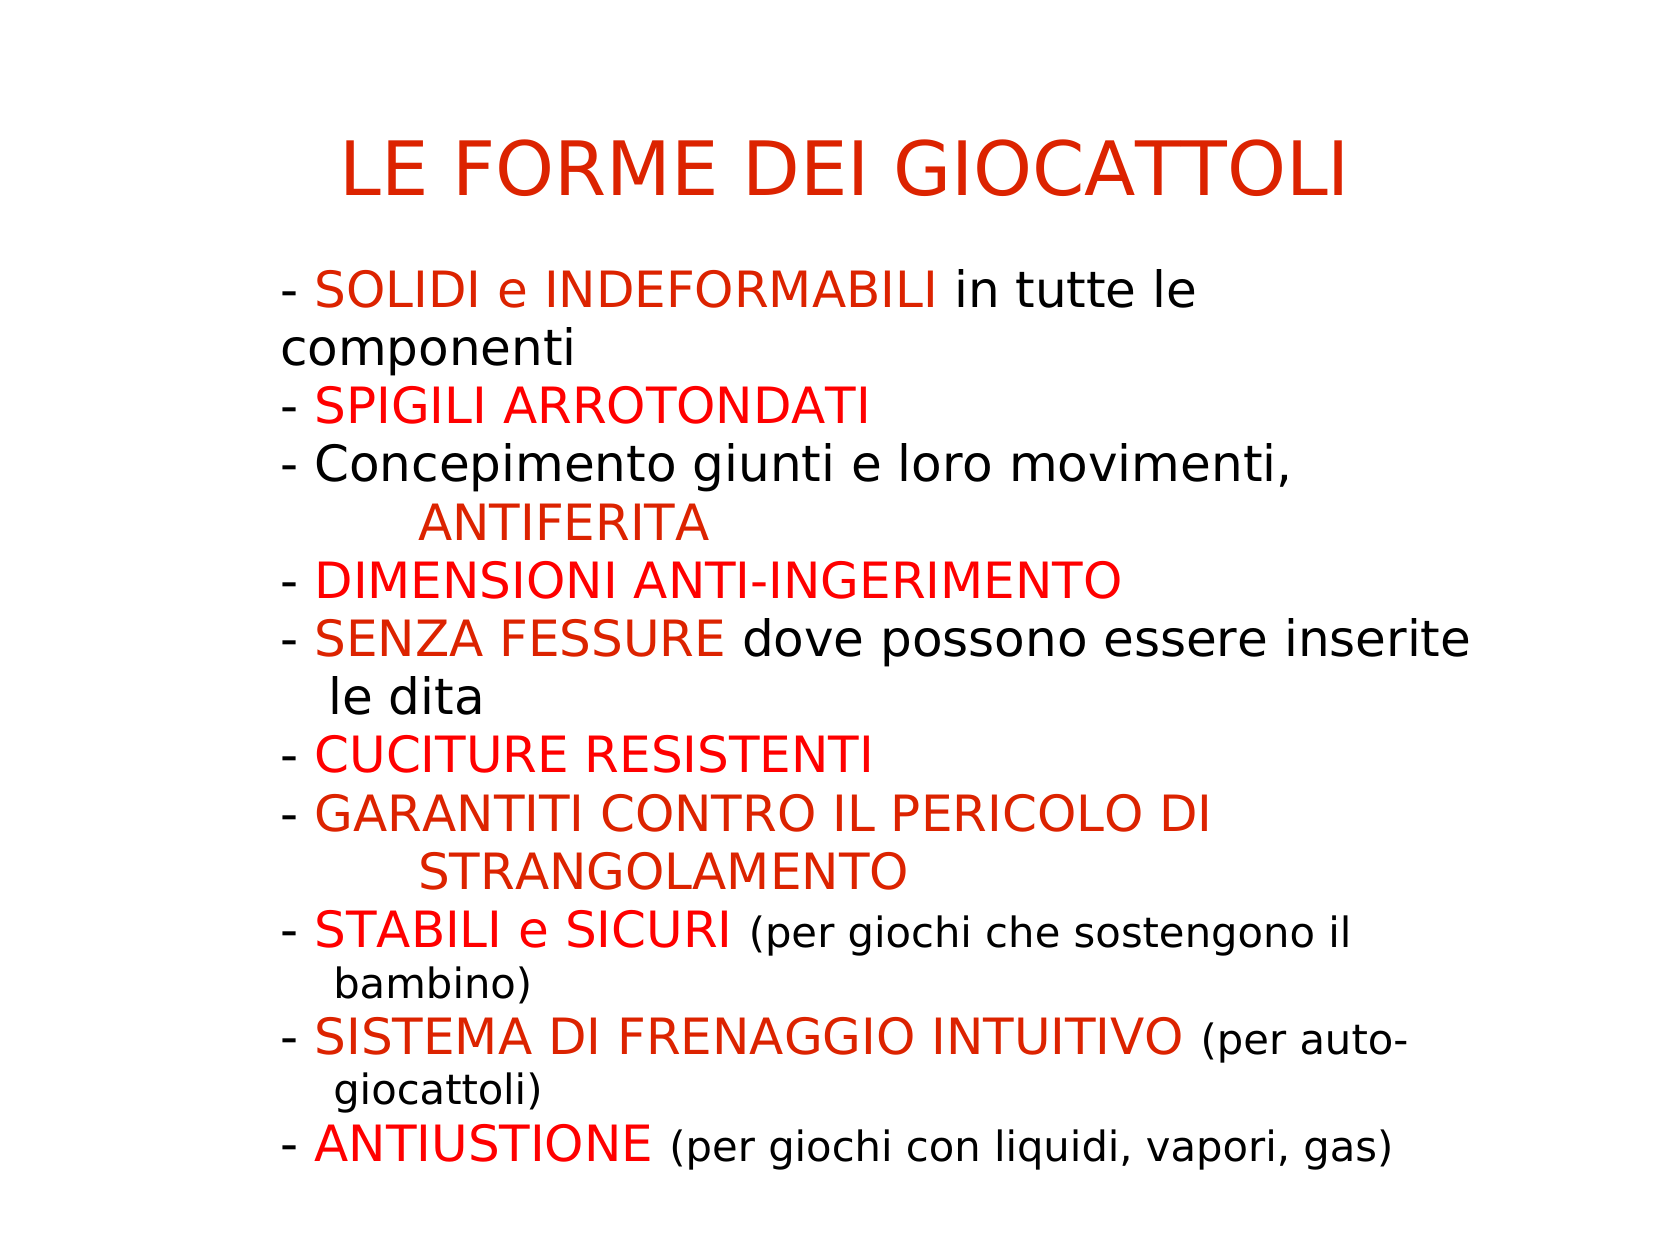

LE FORME DEI GIOCATTOLI
- SOLIDI e INDEFORMABILI in tutte le componenti
- SPIGILI ARROTONDATI
- Concepimento giunti e loro movimenti, 		 ANTIFERITA
- DIMENSIONI ANTI-INGERIMENTO
- SENZA FESSURE dove possono essere inserite le dita
- CUCITURE RESISTENTI
- GARANTITI CONTRO IL PERICOLO DI 	 STRANGOLAMENTO
- STABILI e SICURI (per giochi che sostengono il bambino)
- SISTEMA DI FRENAGGIO INTUITIVO (per auto- giocattoli)
- ANTIUSTIONE (per giochi con liquidi, vapori, gas)